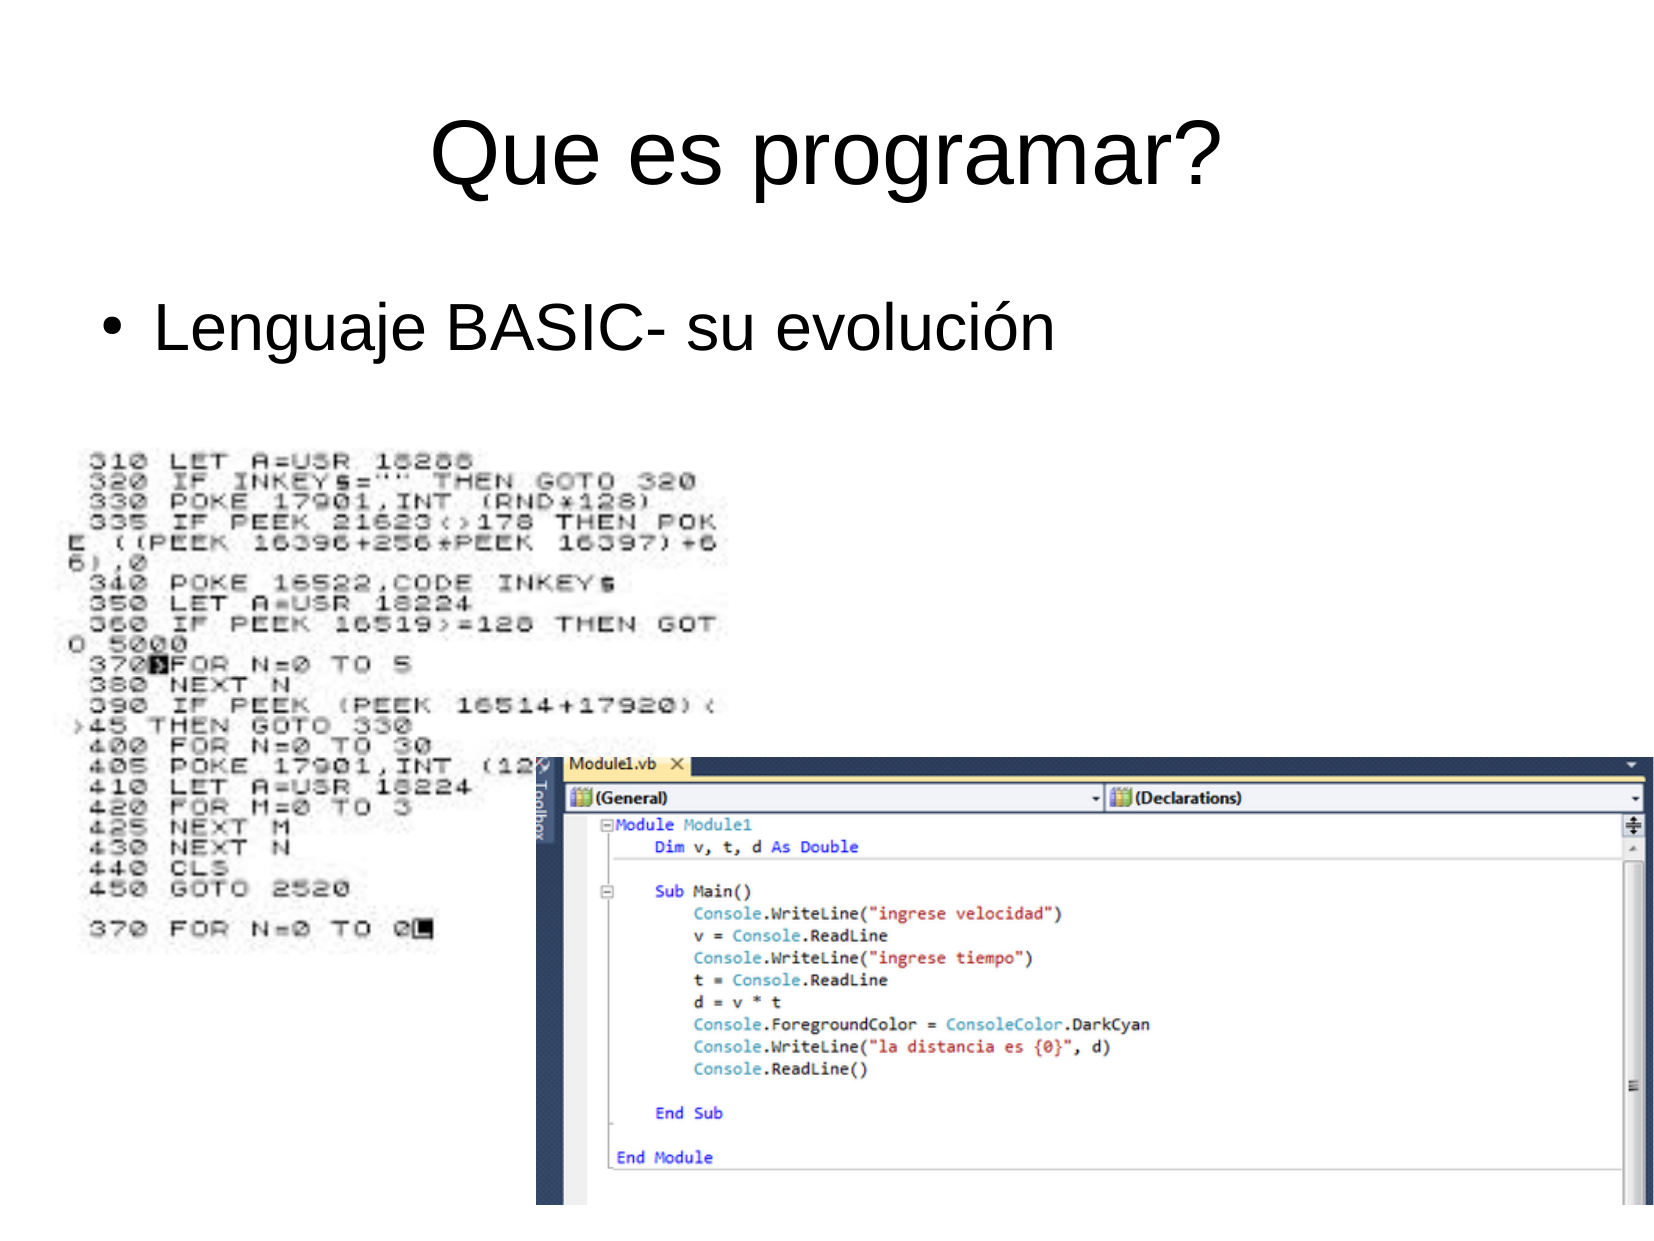

# Que es programar?
Lenguaje BASIC- su evolución